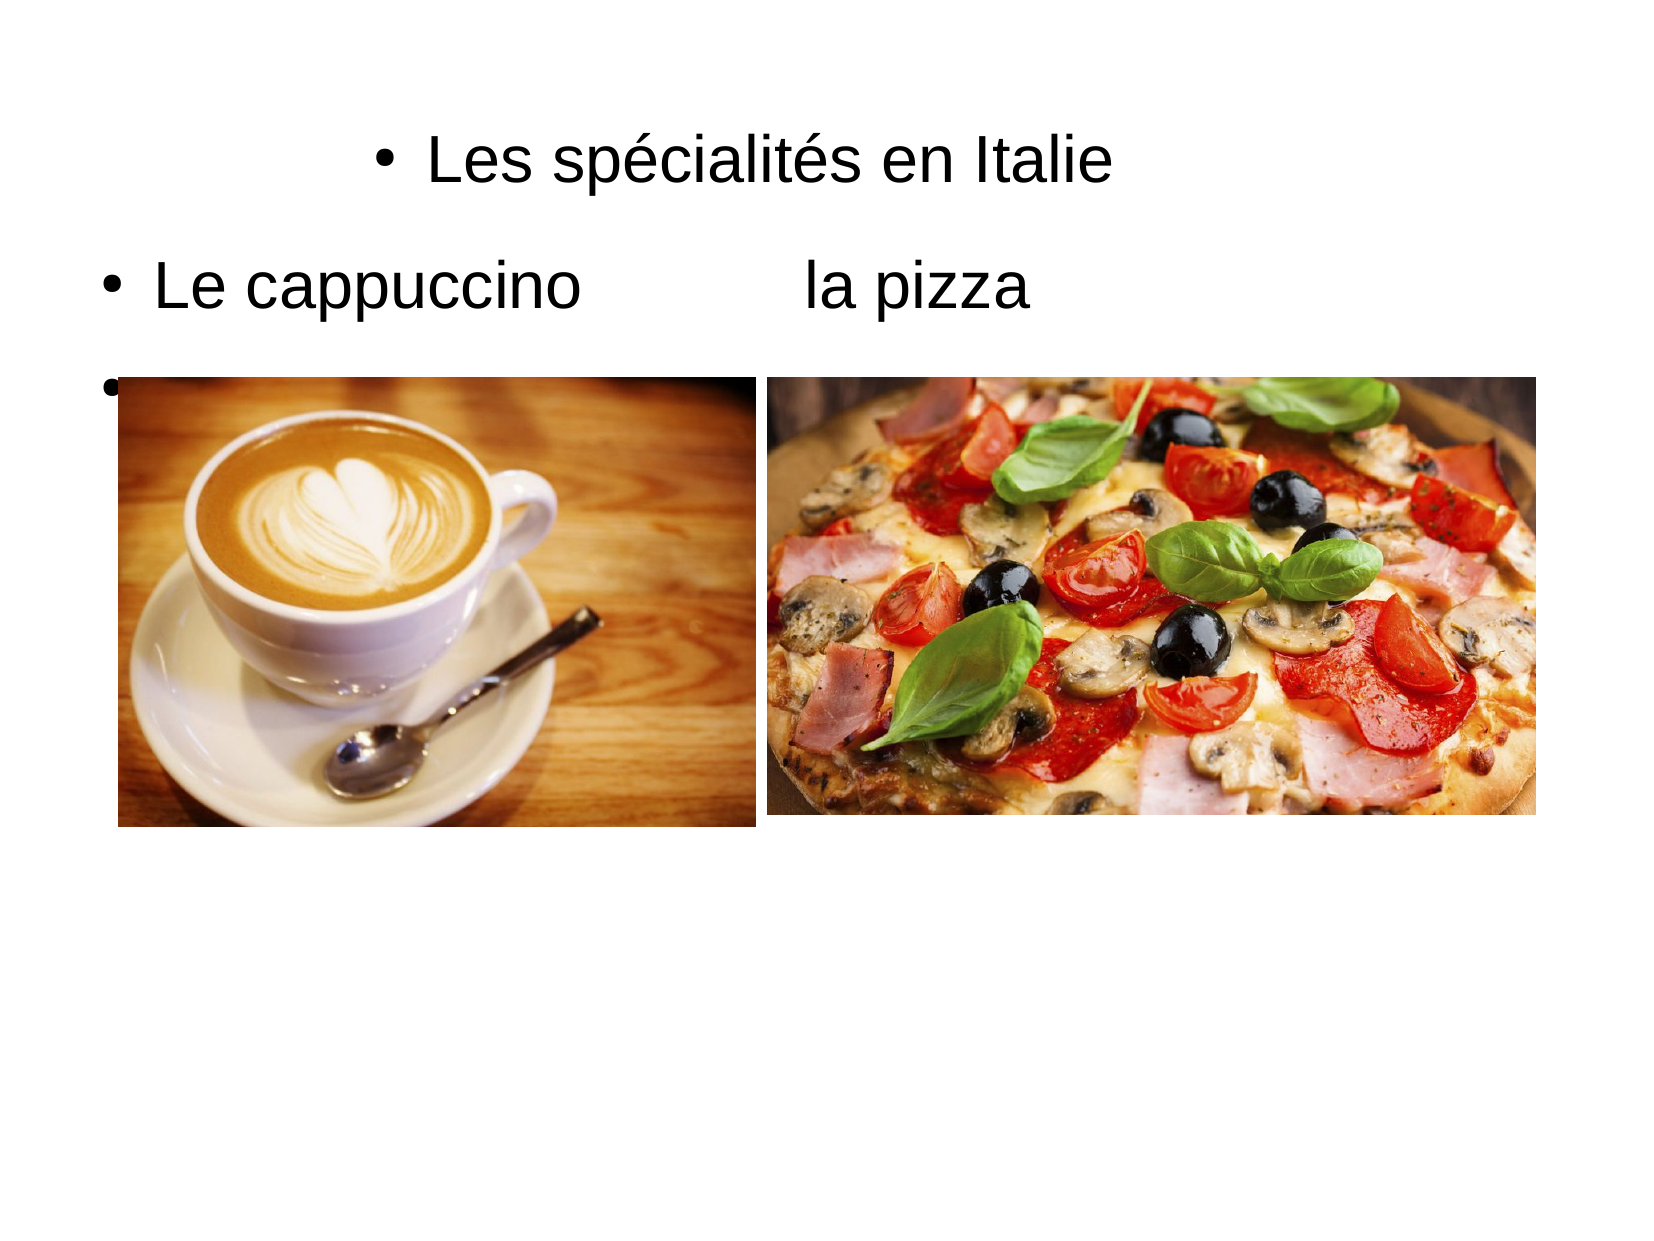

#
Les spécialités en Italie
Le cappuccino la pizza